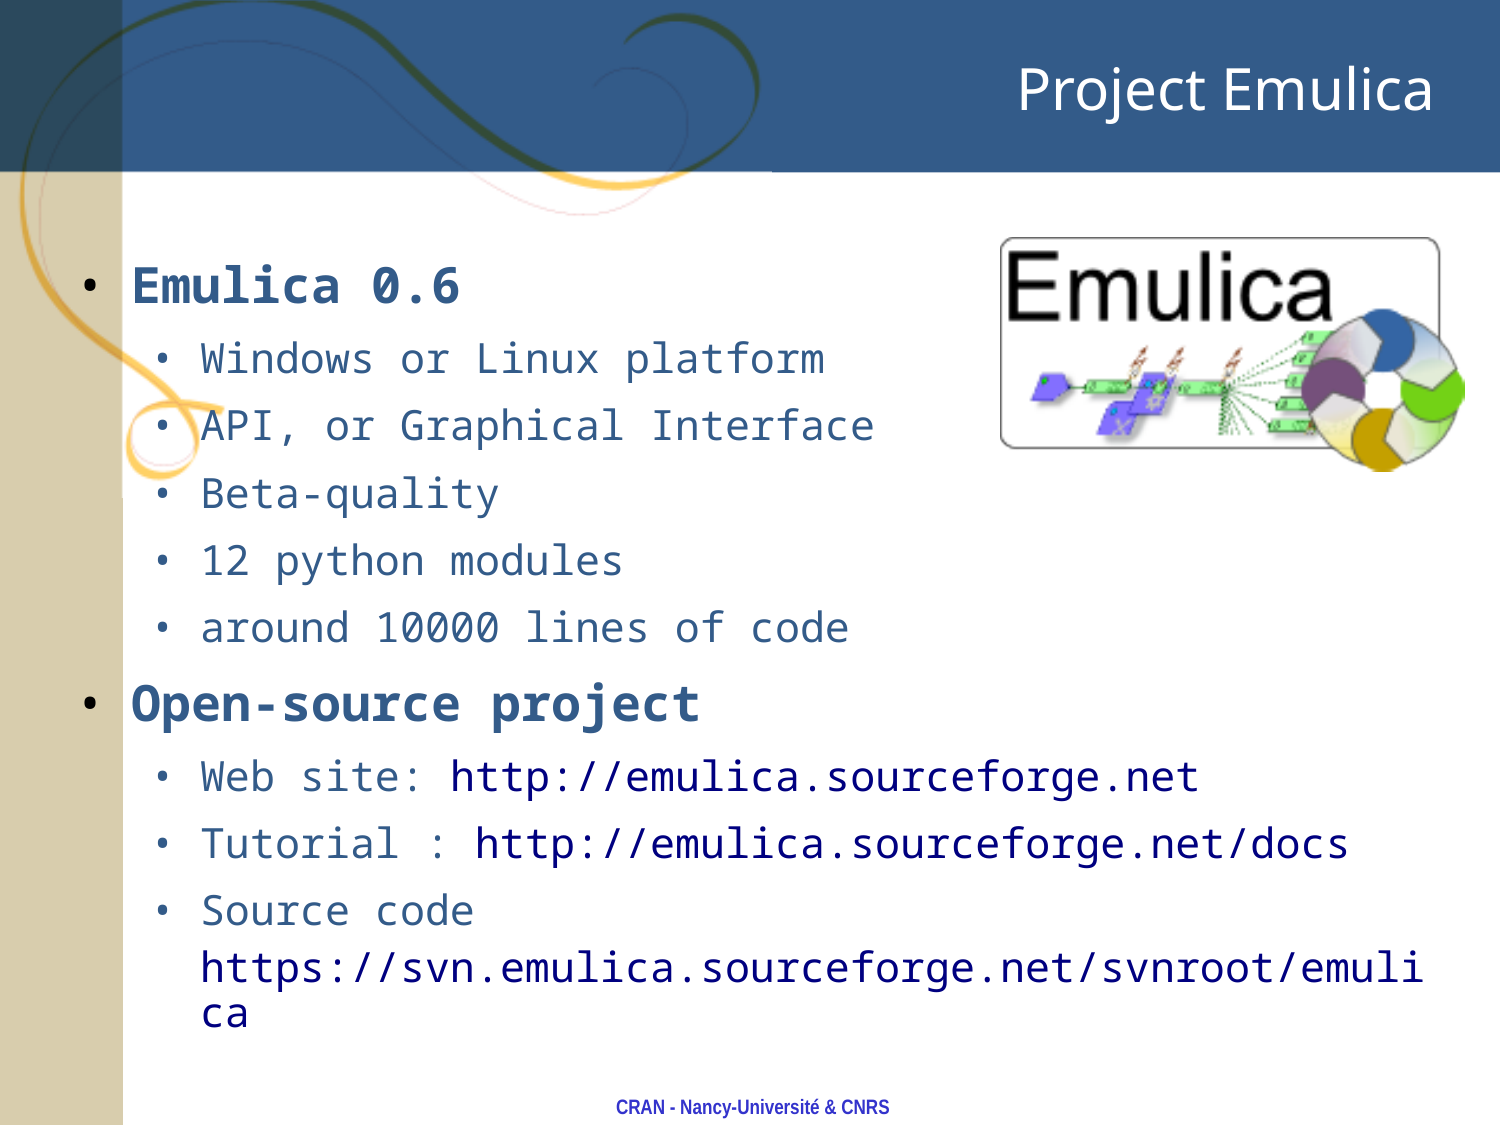

# Project Emulica
Emulica 0.6
Windows or Linux platform
API, or Graphical Interface
Beta-quality
12 python modules
around 10000 lines of code
Open-source project
Web site: http://emulica.sourceforge.net
Tutorial : http://emulica.sourceforge.net/docs
Source code https://svn.emulica.sourceforge.net/svnroot/emulica